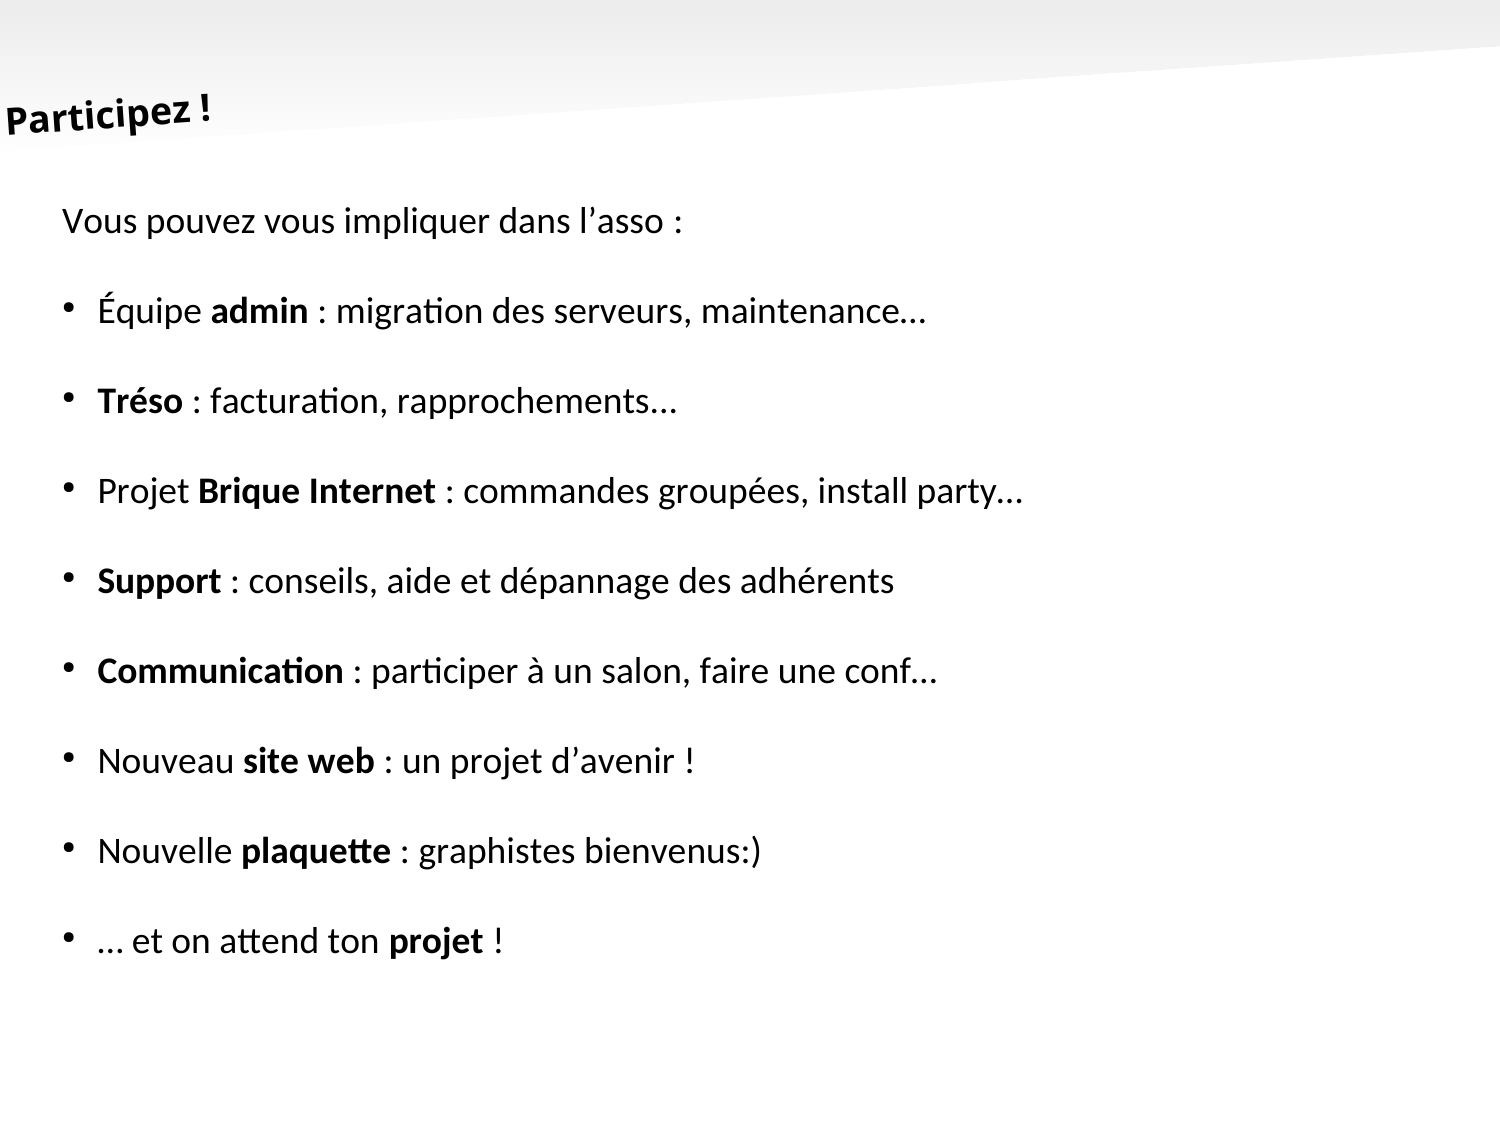

Participez !
Vous pouvez vous impliquer dans l’asso :
Équipe admin : migration des serveurs, maintenance…
Tréso : facturation, rapprochements...
Projet Brique Internet : commandes groupées, install party…
Support : conseils, aide et dépannage des adhérents
Communication : participer à un salon, faire une conf…
Nouveau site web : un projet d’avenir !
Nouvelle plaquette : graphistes bienvenus:)
… et on attend ton projet !
5